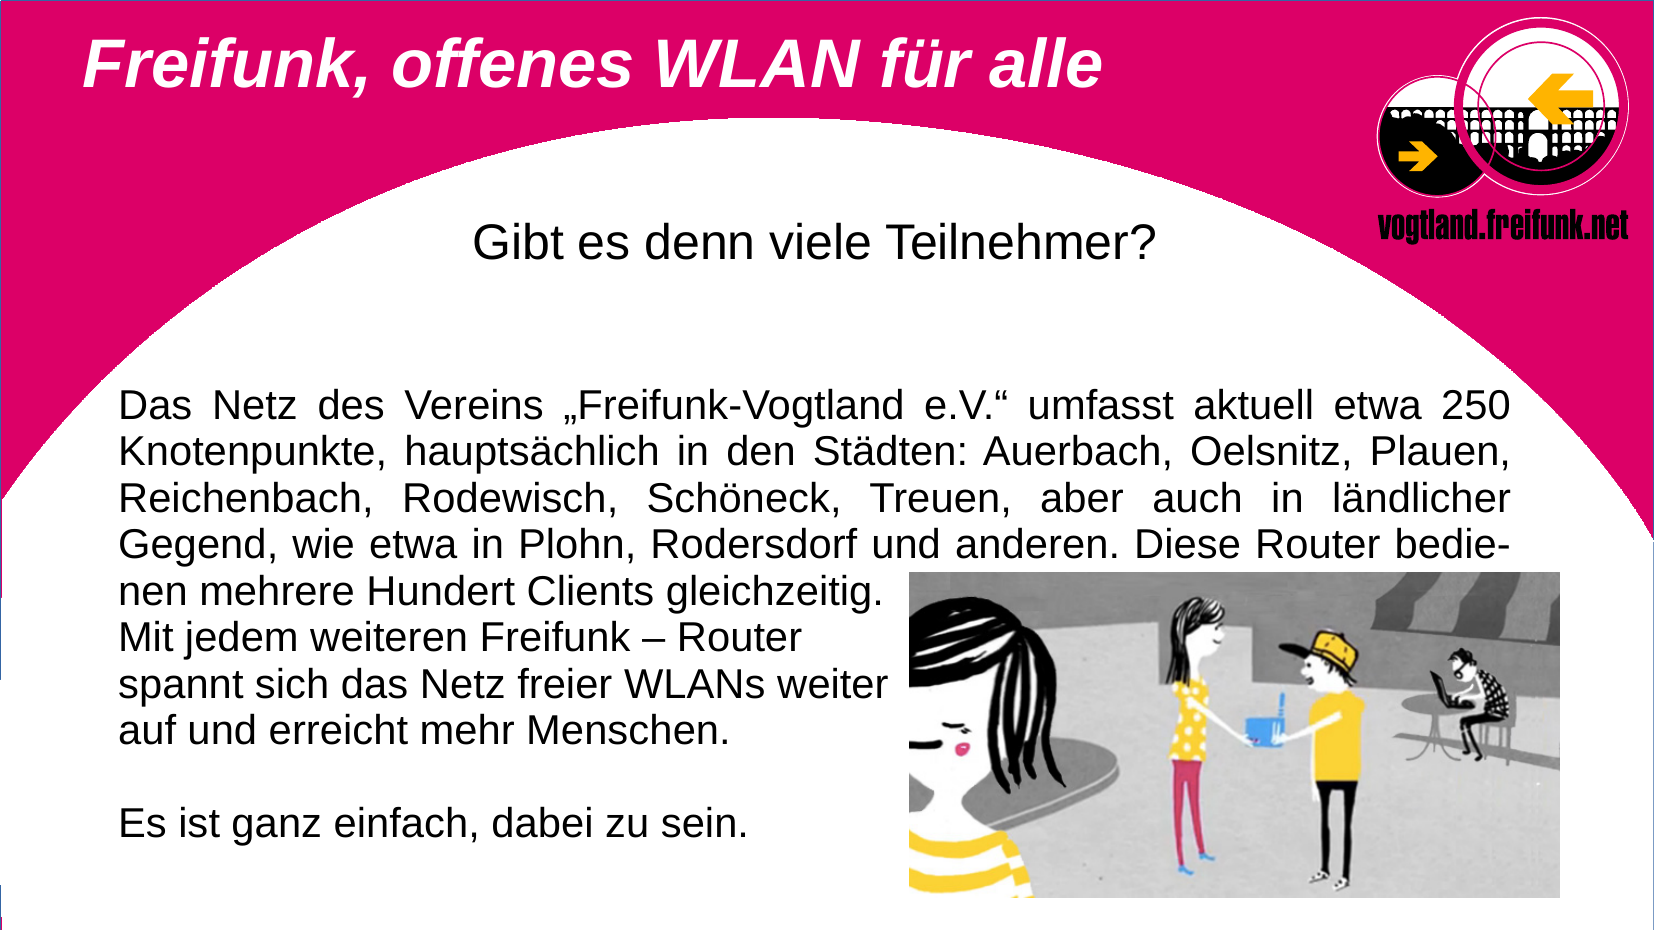

# Freifunk, offenes WLAN für alle
Gibt es denn viele Teilnehmer?
Das Netz des Vereins „Freifunk-Vogtland e.V.“ umfasst aktuell etwa 250 Knotenpunkte, hauptsächlich in den Städten: Auerbach, Oelsnitz, Plauen, Reichenbach, Rodewisch, Schöneck, Treuen, aber auch in ländlicher Gegend, wie etwa in Plohn, Rodersdorf und anderen. Diese Router bedie-nen mehrere Hundert Clients gleichzeitig.
Mit jedem weiteren Freifunk – Router
spannt sich das Netz freier WLANs weiter
auf und erreicht mehr Menschen.
Es ist ganz einfach, dabei zu sein.